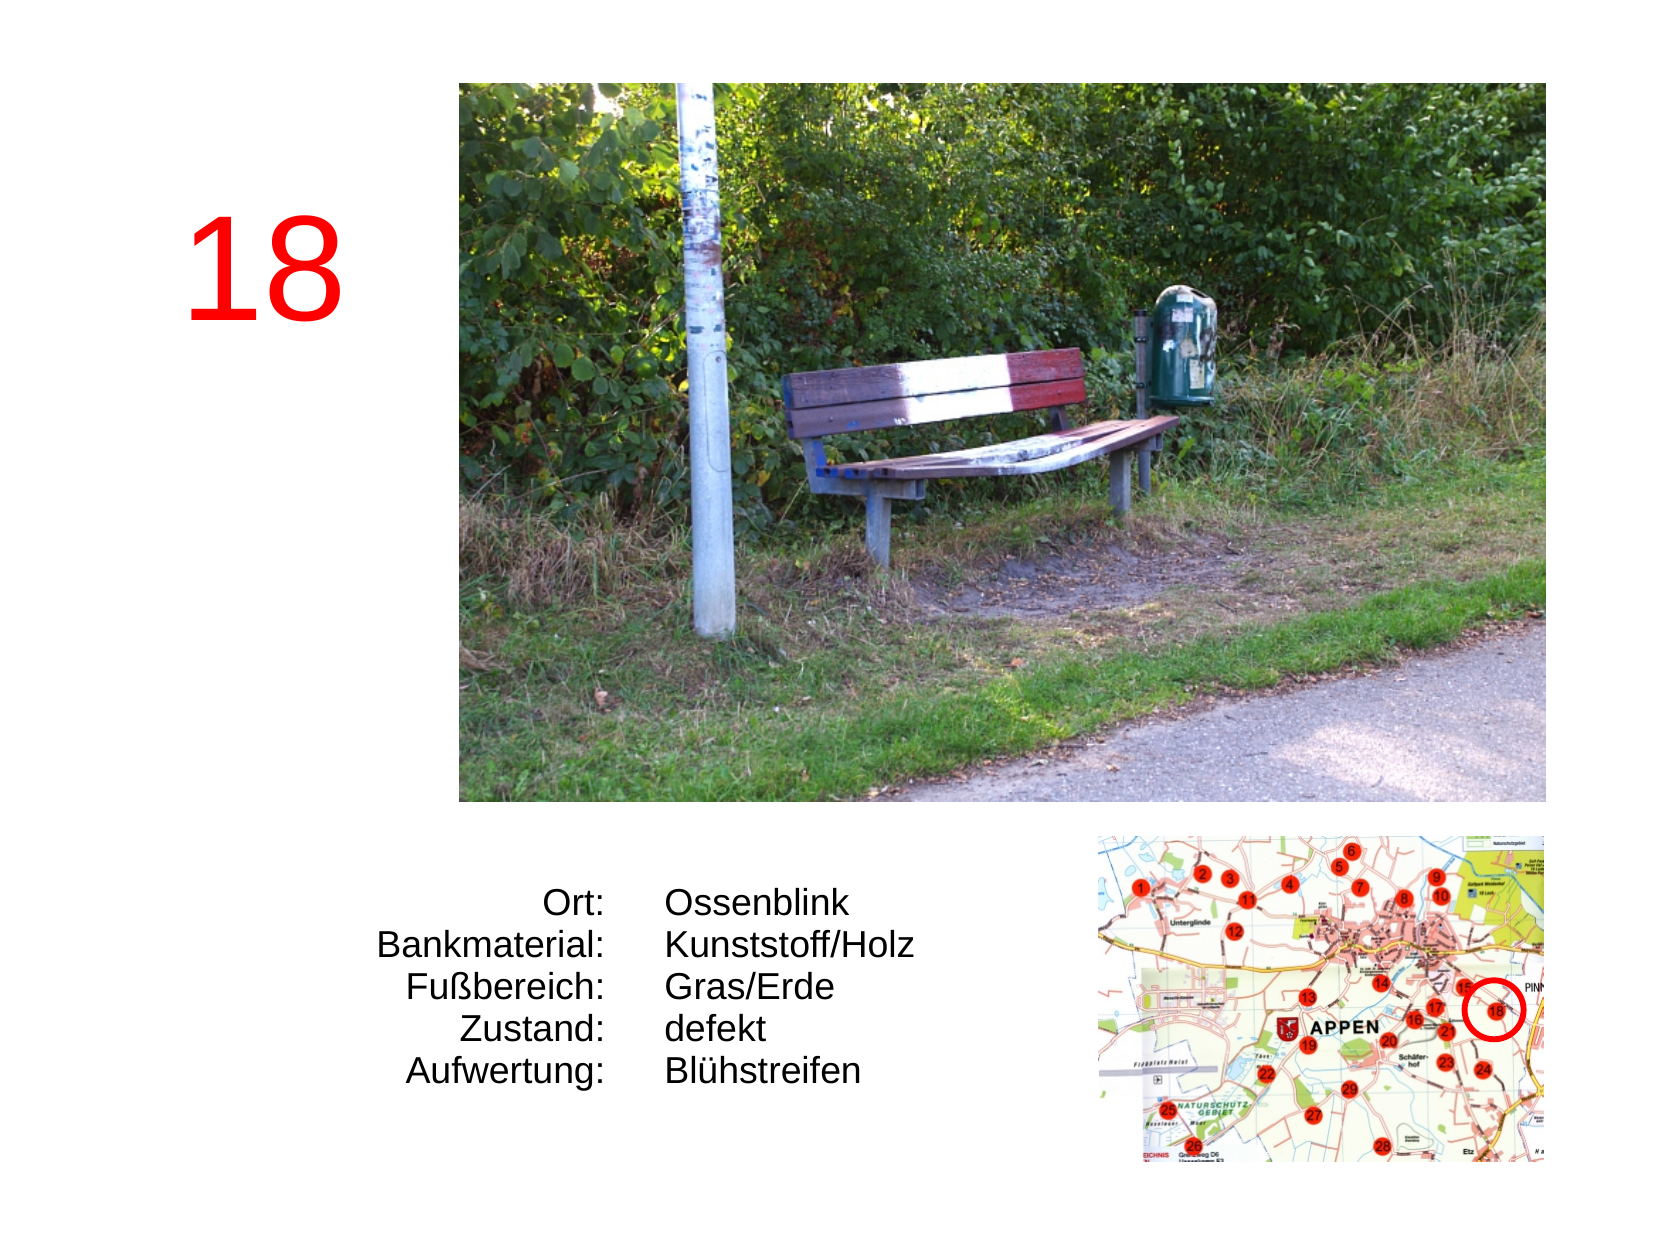

18
IMGP7882rNr18.jpg
	Ort:		Ossenblink
	Bankmaterial:		Kunststoff/Holz
	Fußbereich:		Gras/Erde
	Zustand:		defekt
	Aufwertung:		Blühstreifen